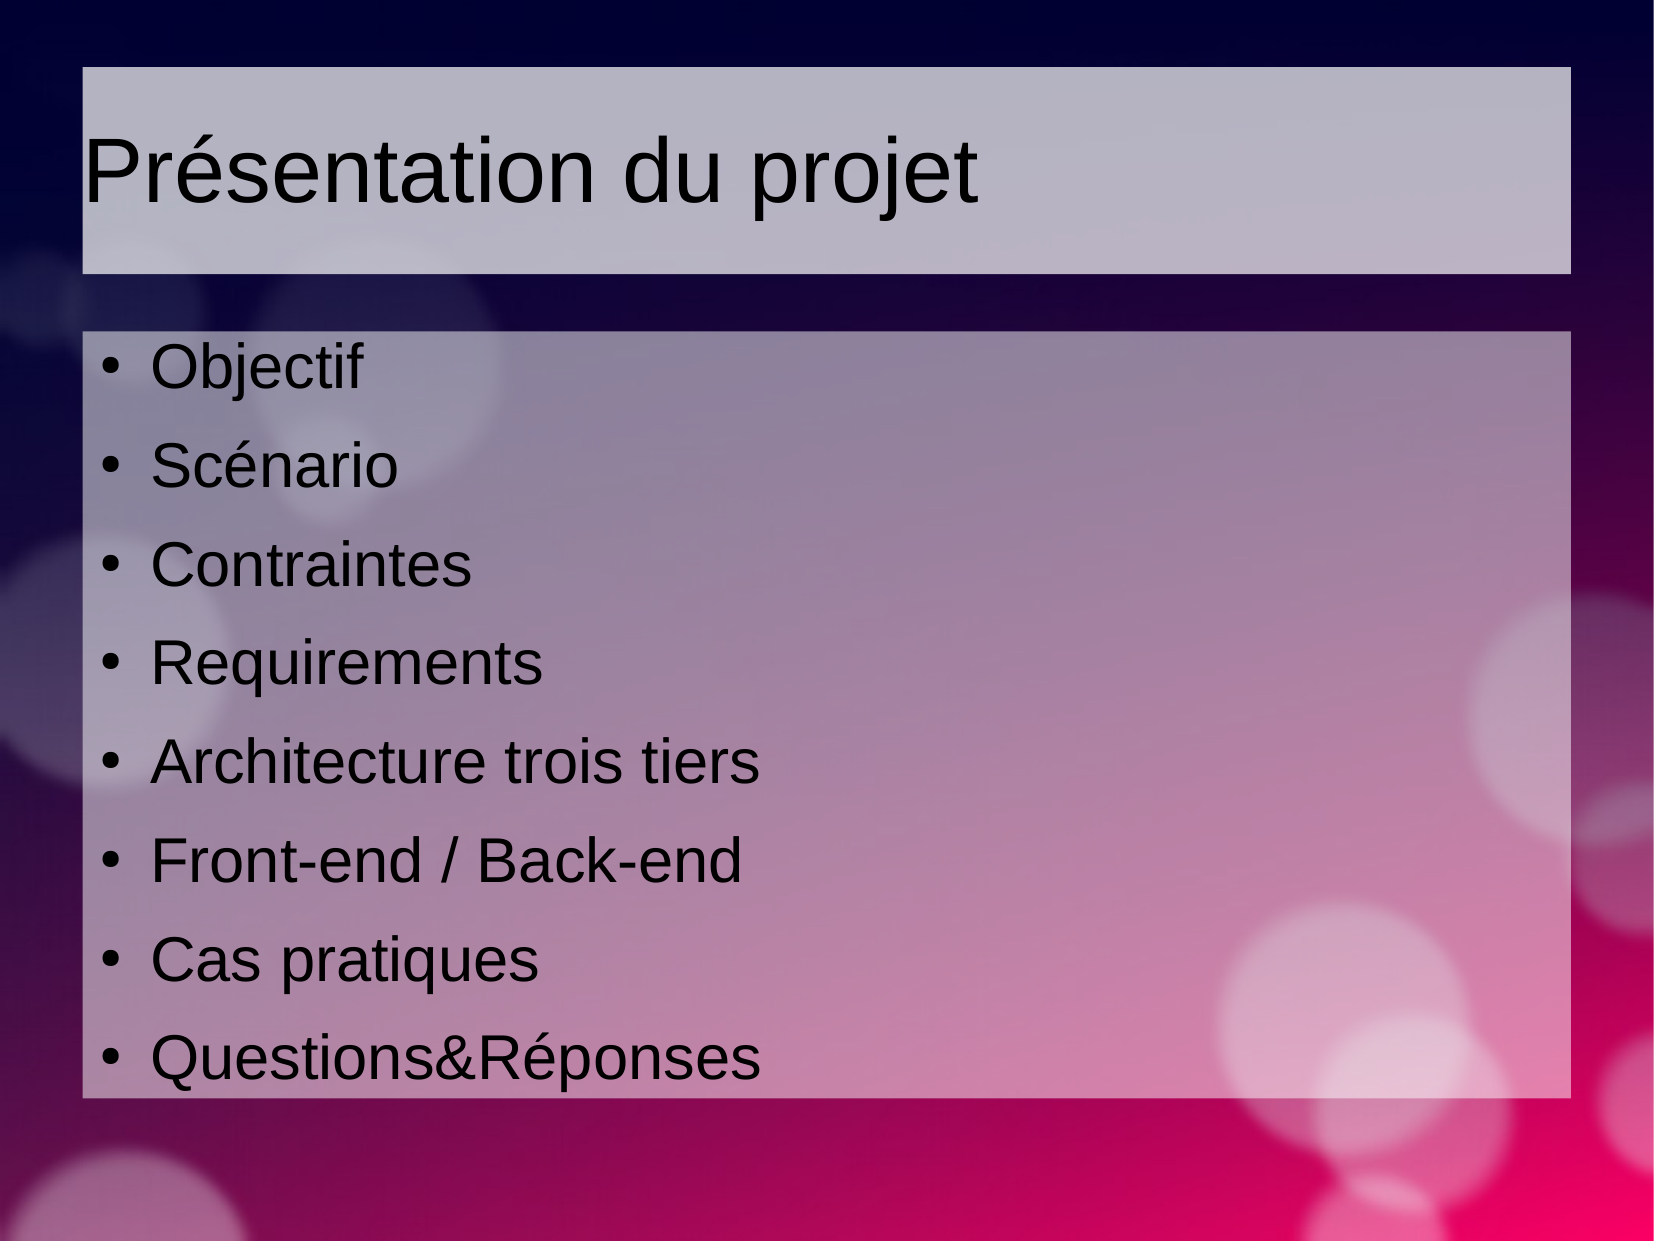

# Présentation du projet
Objectif
Scénario
Contraintes
Requirements
Architecture trois tiers
Front-end / Back-end
Cas pratiques
Questions&Réponses